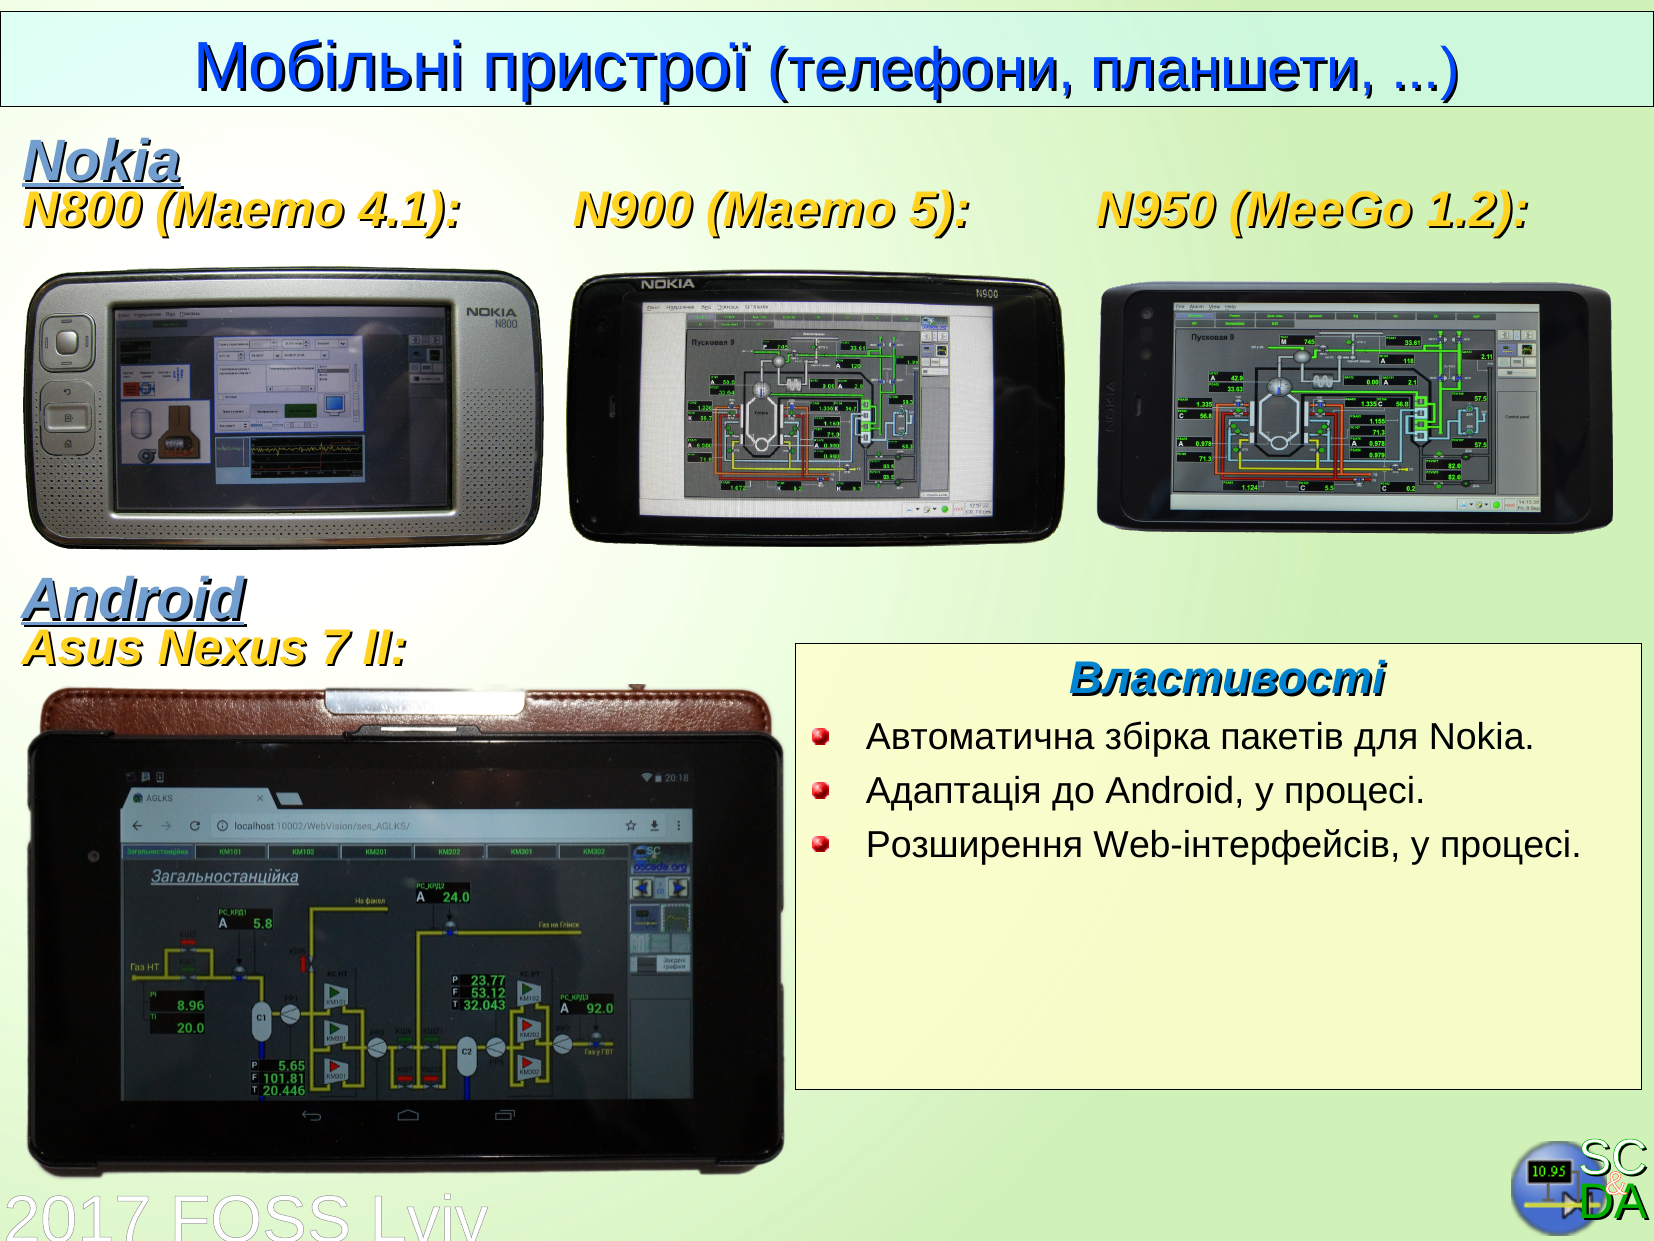

# Мобільні пристрої (телефони, планшети, ...)
Nokia
N800 (Maemo 4.1): N900 (Maemo 5): N950 (MeeGo 1.2):
Android
Asus Nexus 7 II:
Властивості
Автоматична збірка пакетів для Nokia.
Адаптація до Android, у процесі.
Розширення Web-інтерфейсів, у процесі.